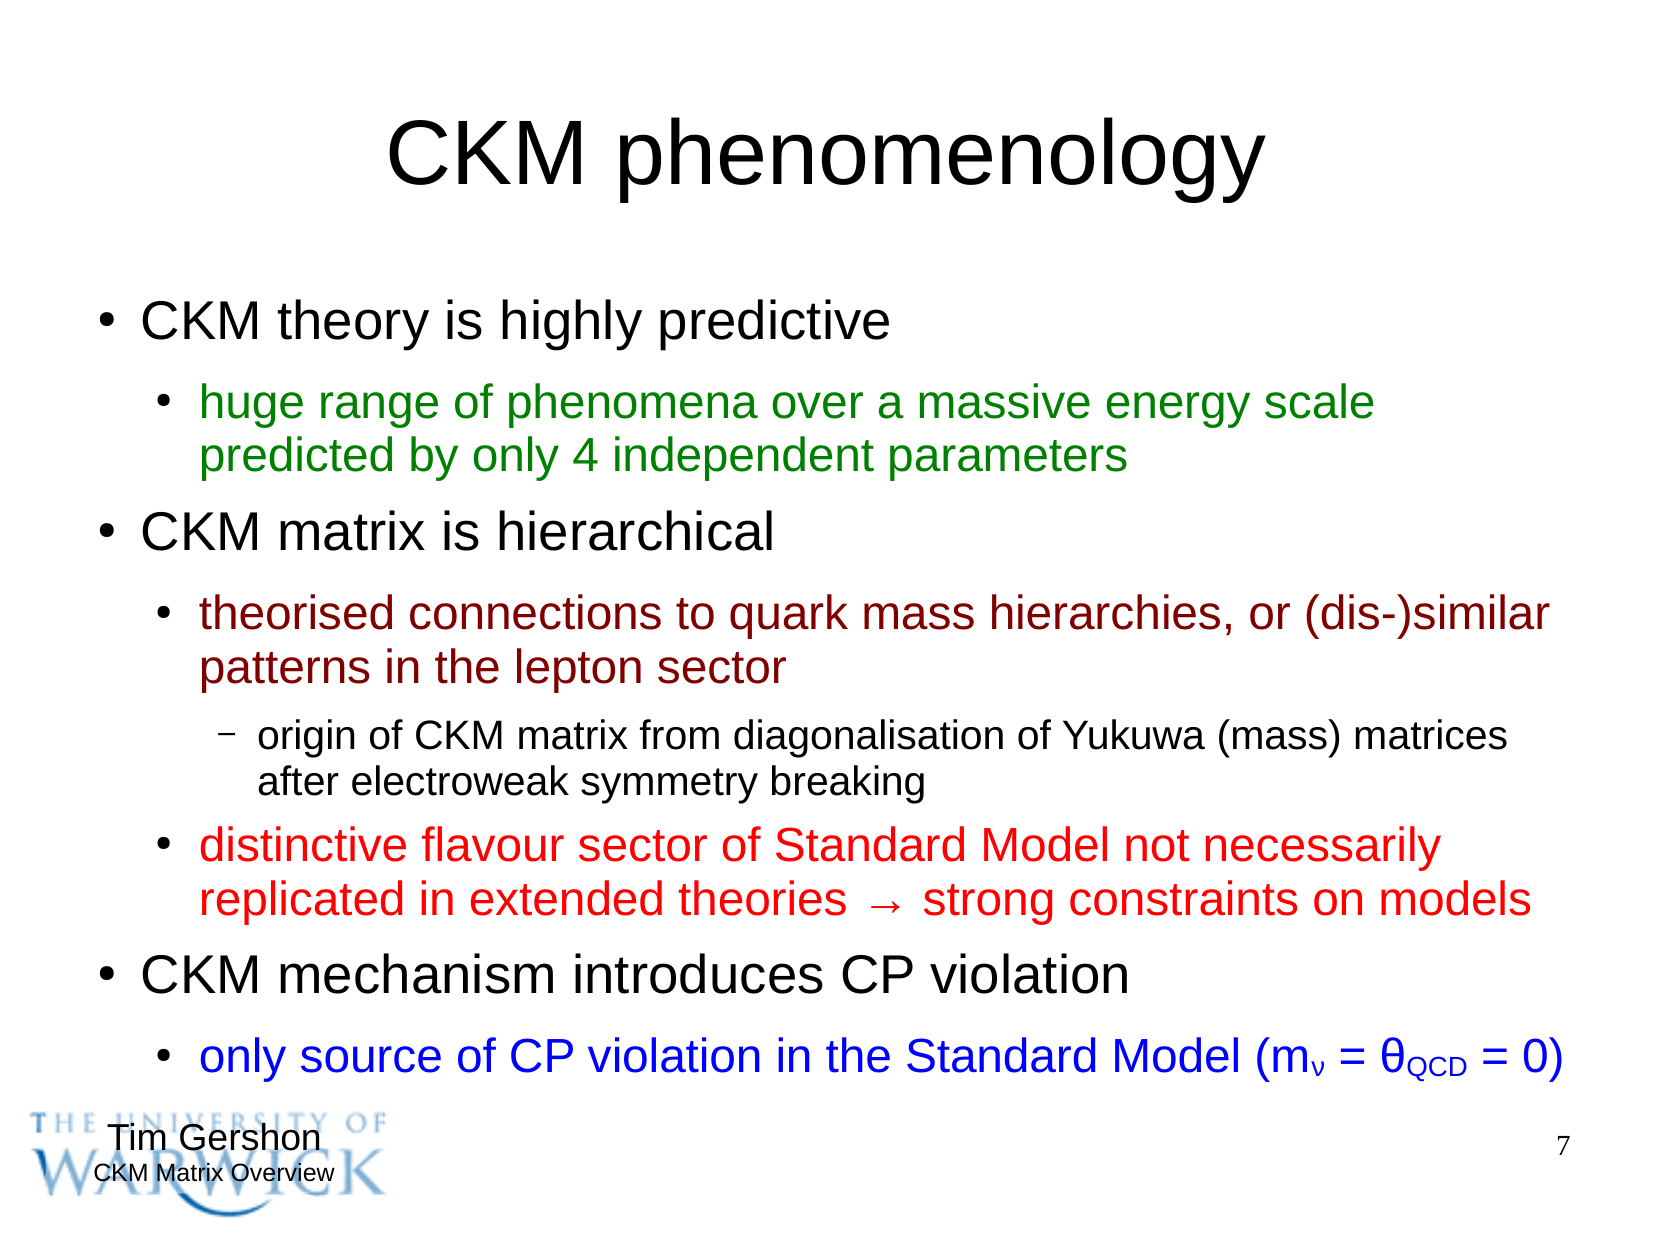

# CKM phenomenology
CKM theory is highly predictive
huge range of phenomena over a massive energy scale predicted by only 4 independent parameters
CKM matrix is hierarchical
theorised connections to quark mass hierarchies, or (dis-)similar patterns in the lepton sector
origin of CKM matrix from diagonalisation of Yukuwa (mass) matrices after electroweak symmetry breaking
distinctive flavour sector of Standard Model not necessarily replicated in extended theories → strong constraints on models
CKM mechanism introduces CP violation
only source of CP violation in the Standard Model (mν = θQCD = 0)
Tim Gershon
CKM Matrix Overview
7